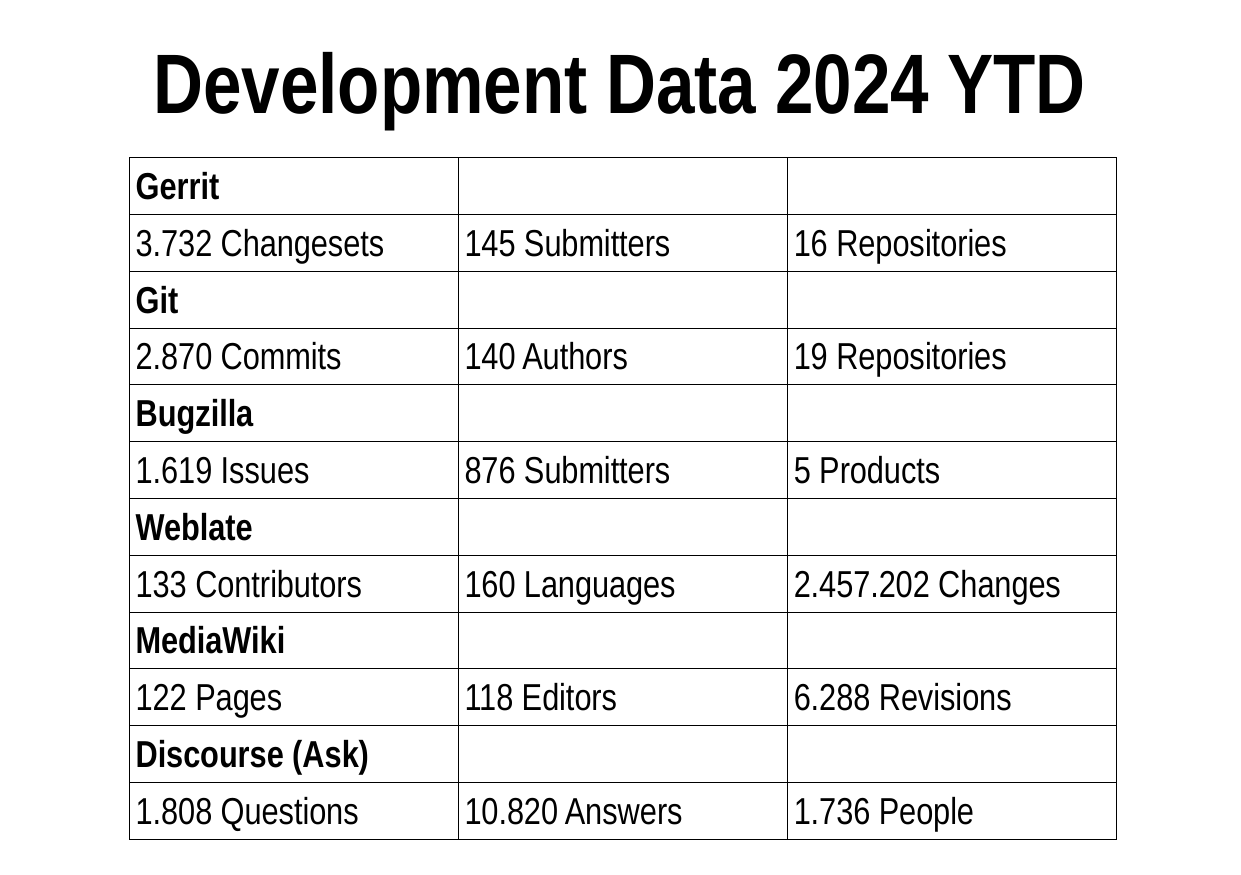

# Development Data 2024 YTD
| Gerrit | | |
| --- | --- | --- |
| 3.732 Changesets | 145 Submitters | 16 Repositories |
| Git | | |
| 2.870 Commits | 140 Authors | 19 Repositories |
| Bugzilla | | |
| 1.619 Issues | 876 Submitters | 5 Products |
| Weblate | | |
| 133 Contributors | 160 Languages | 2.457.202 Changes |
| MediaWiki | | |
| 122 Pages | 118 Editors | 6.288 Revisions |
| Discourse (Ask) | | |
| 1.808 Questions | 10.820 Answers | 1.736 People |